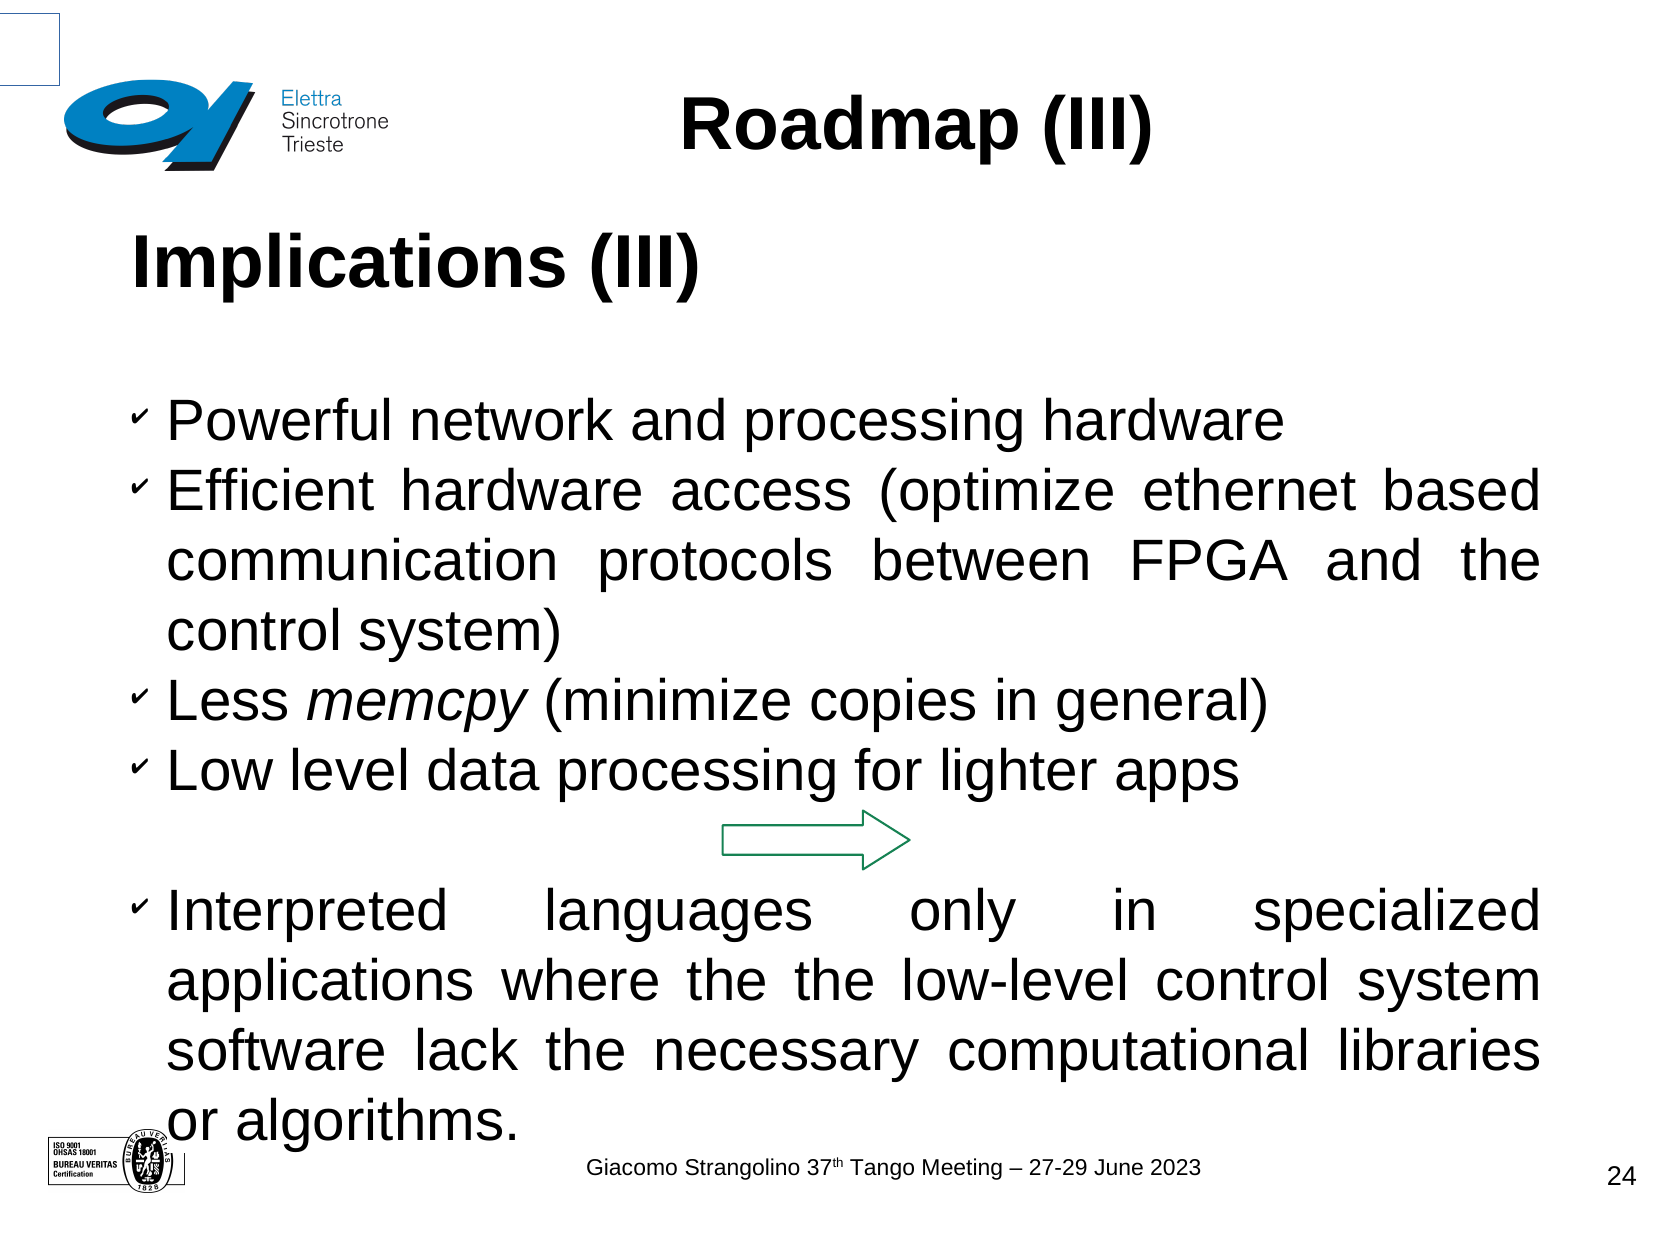

# Roadmap (III)
Implications (III)
Powerful network and processing hardware
Efficient hardware access (optimize ethernet based communication protocols between FPGA and the control system)
Less memcpy (minimize copies in general)
Low level data processing for lighter apps
Interpreted languages only in specialized applications where the the low-level control system software lack the necessary computational libraries or algorithms.